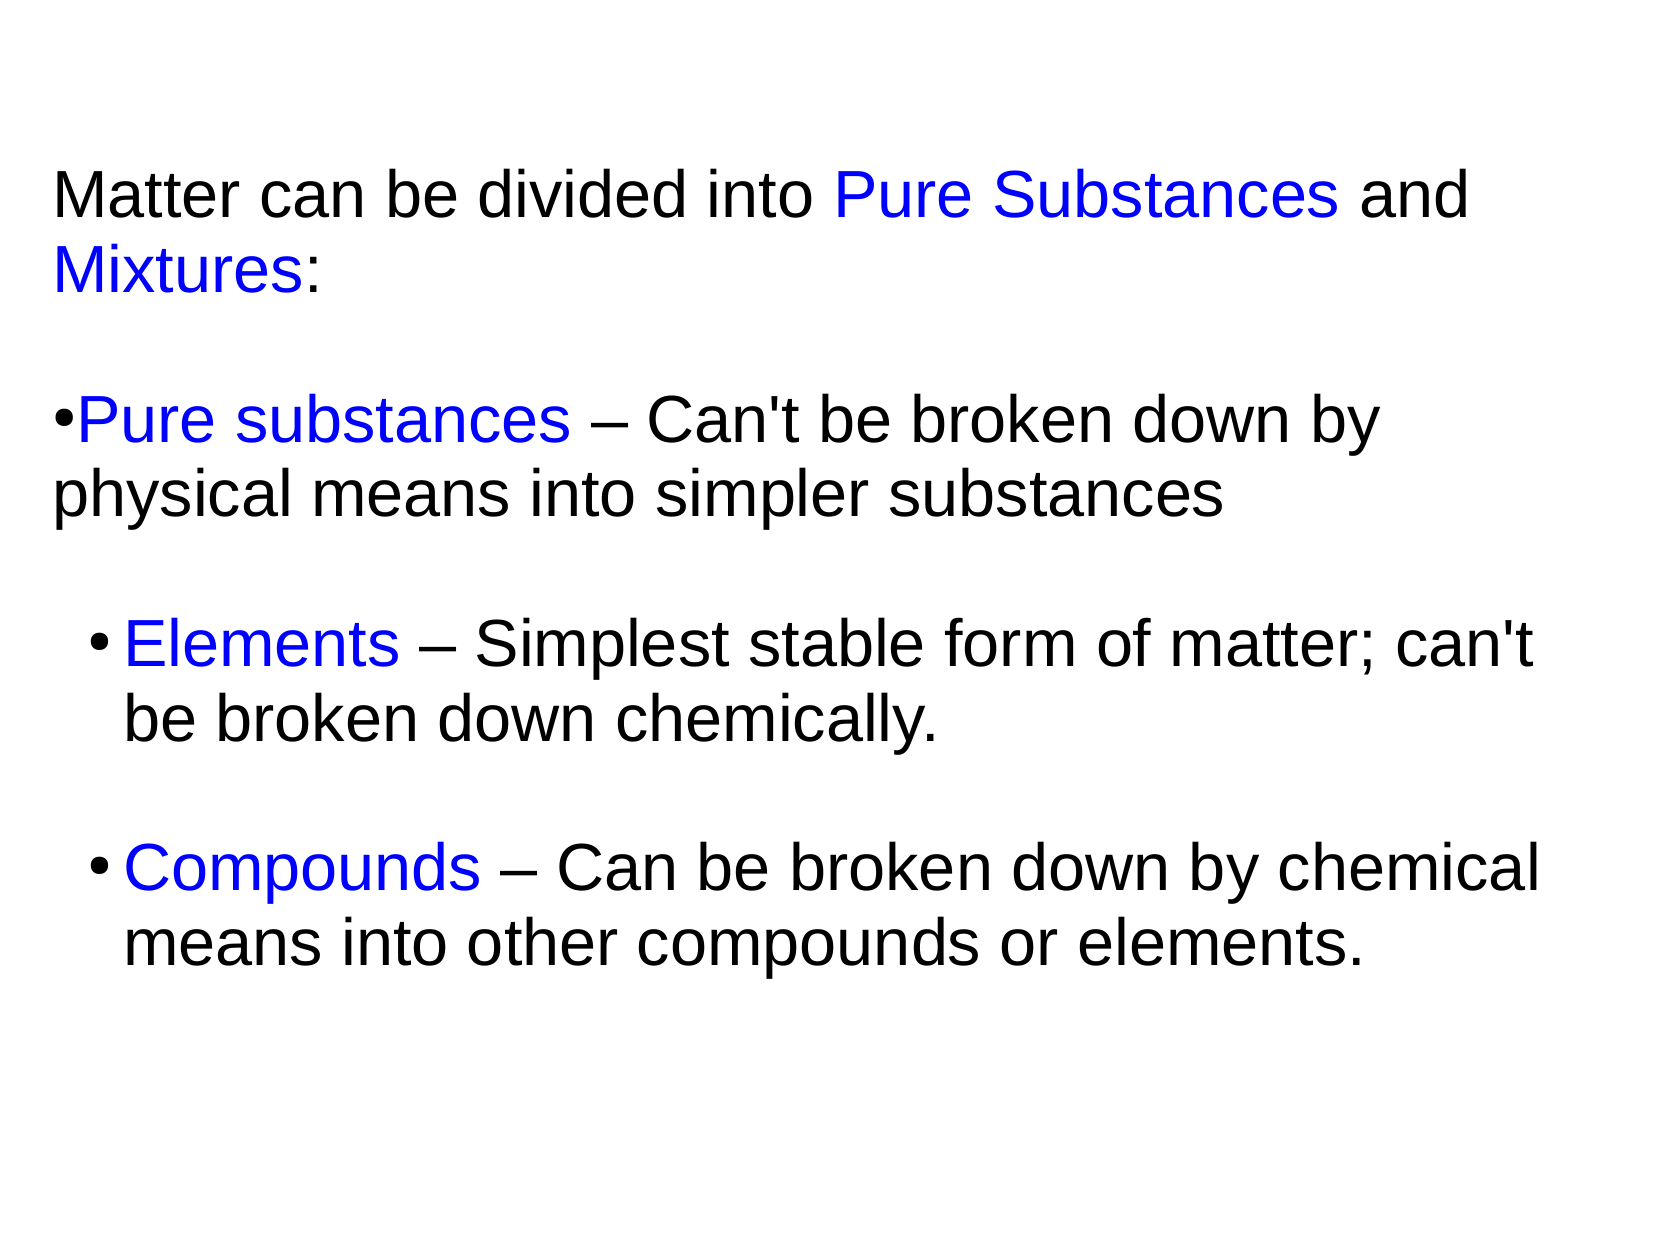

Matter can be divided into Pure Substances and Mixtures:
Pure substances – Can't be broken down by physical means into simpler substances
Elements – Simplest stable form of matter; can't be broken down chemically.
Compounds – Can be broken down by chemical means into other compounds or elements.